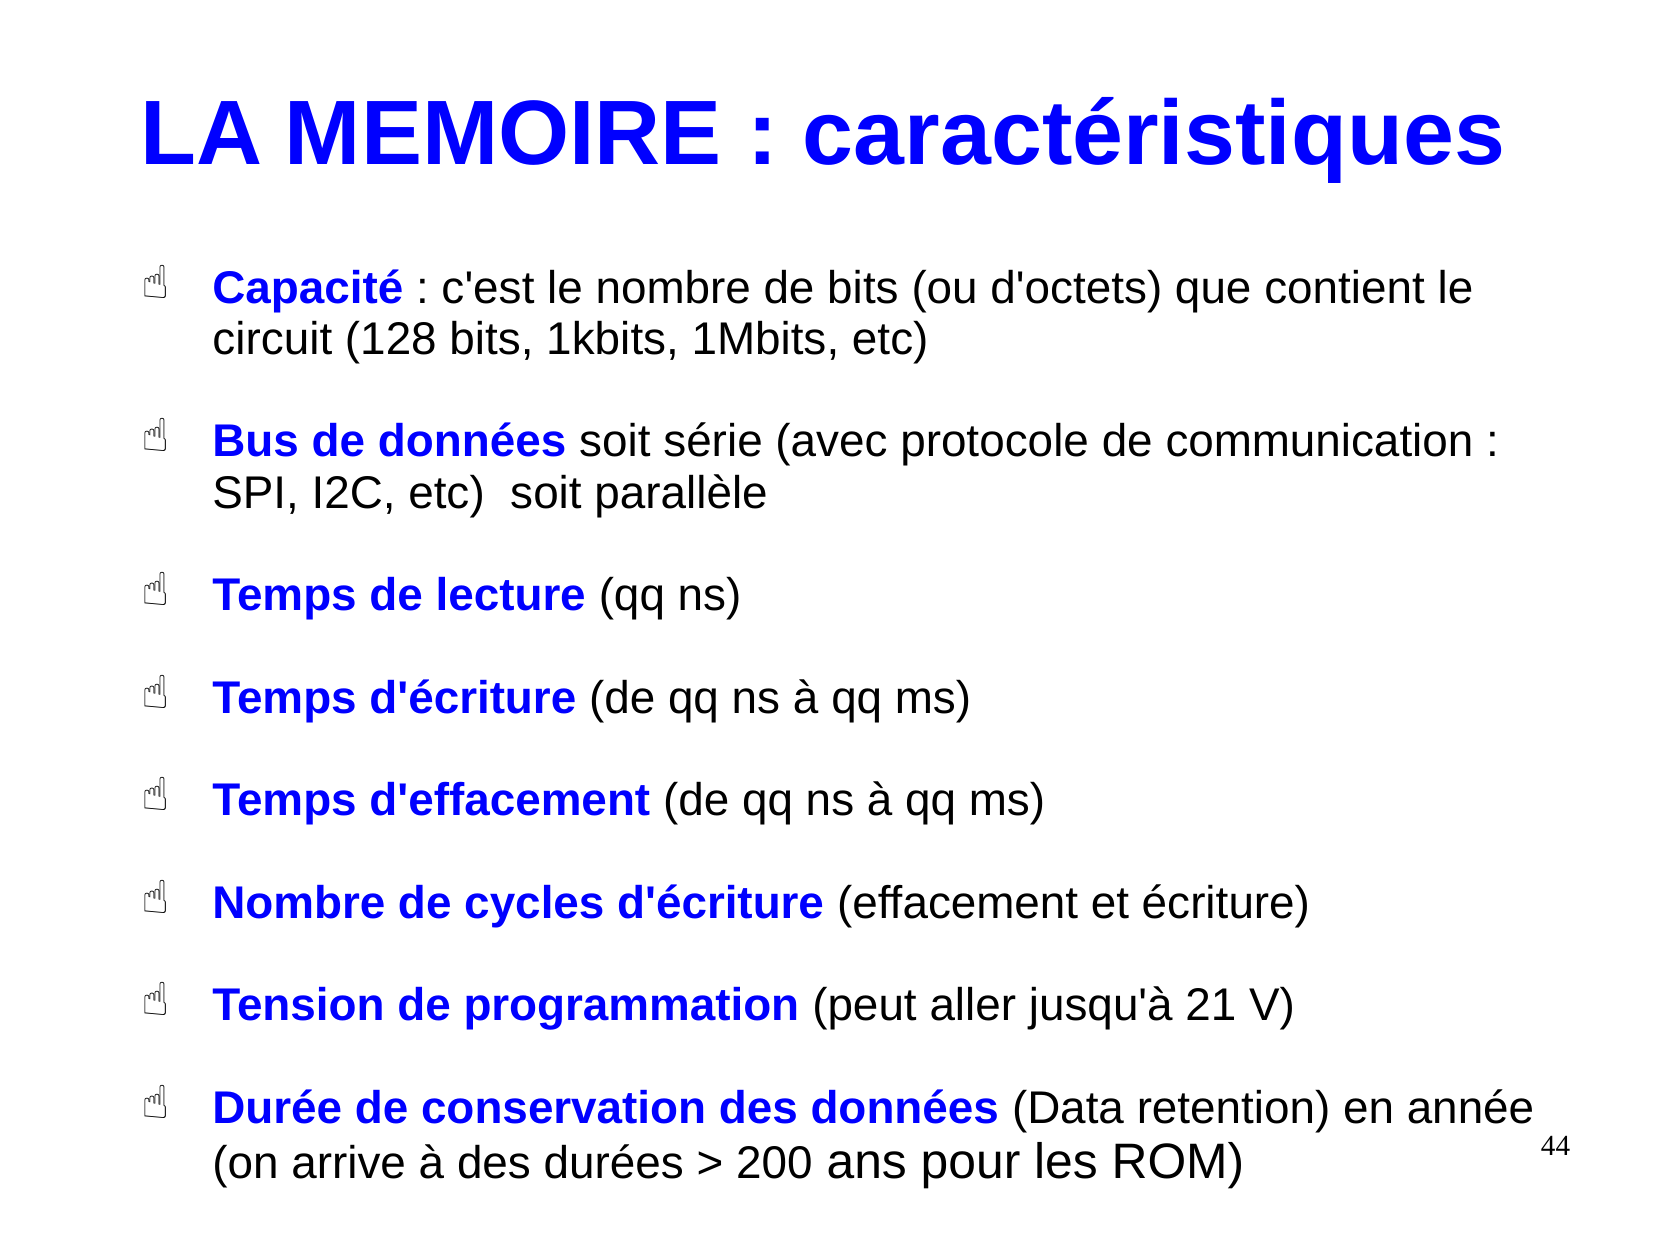

# LA MEMOIRE : caractéristiques
Capacité : c'est le nombre de bits (ou d'octets) que contient le circuit (128 bits, 1kbits, 1Mbits, etc)
Bus de données soit série (avec protocole de communication : SPI, I2C, etc) soit parallèle
Temps de lecture (qq ns)
Temps d'écriture (de qq ns à qq ms)
Temps d'effacement (de qq ns à qq ms)
Nombre de cycles d'écriture (effacement et écriture)
Tension de programmation (peut aller jusqu'à 21 V)
Durée de conservation des données (Data retention) en année (on arrive à des durées > 200 ans pour les ROM)
44